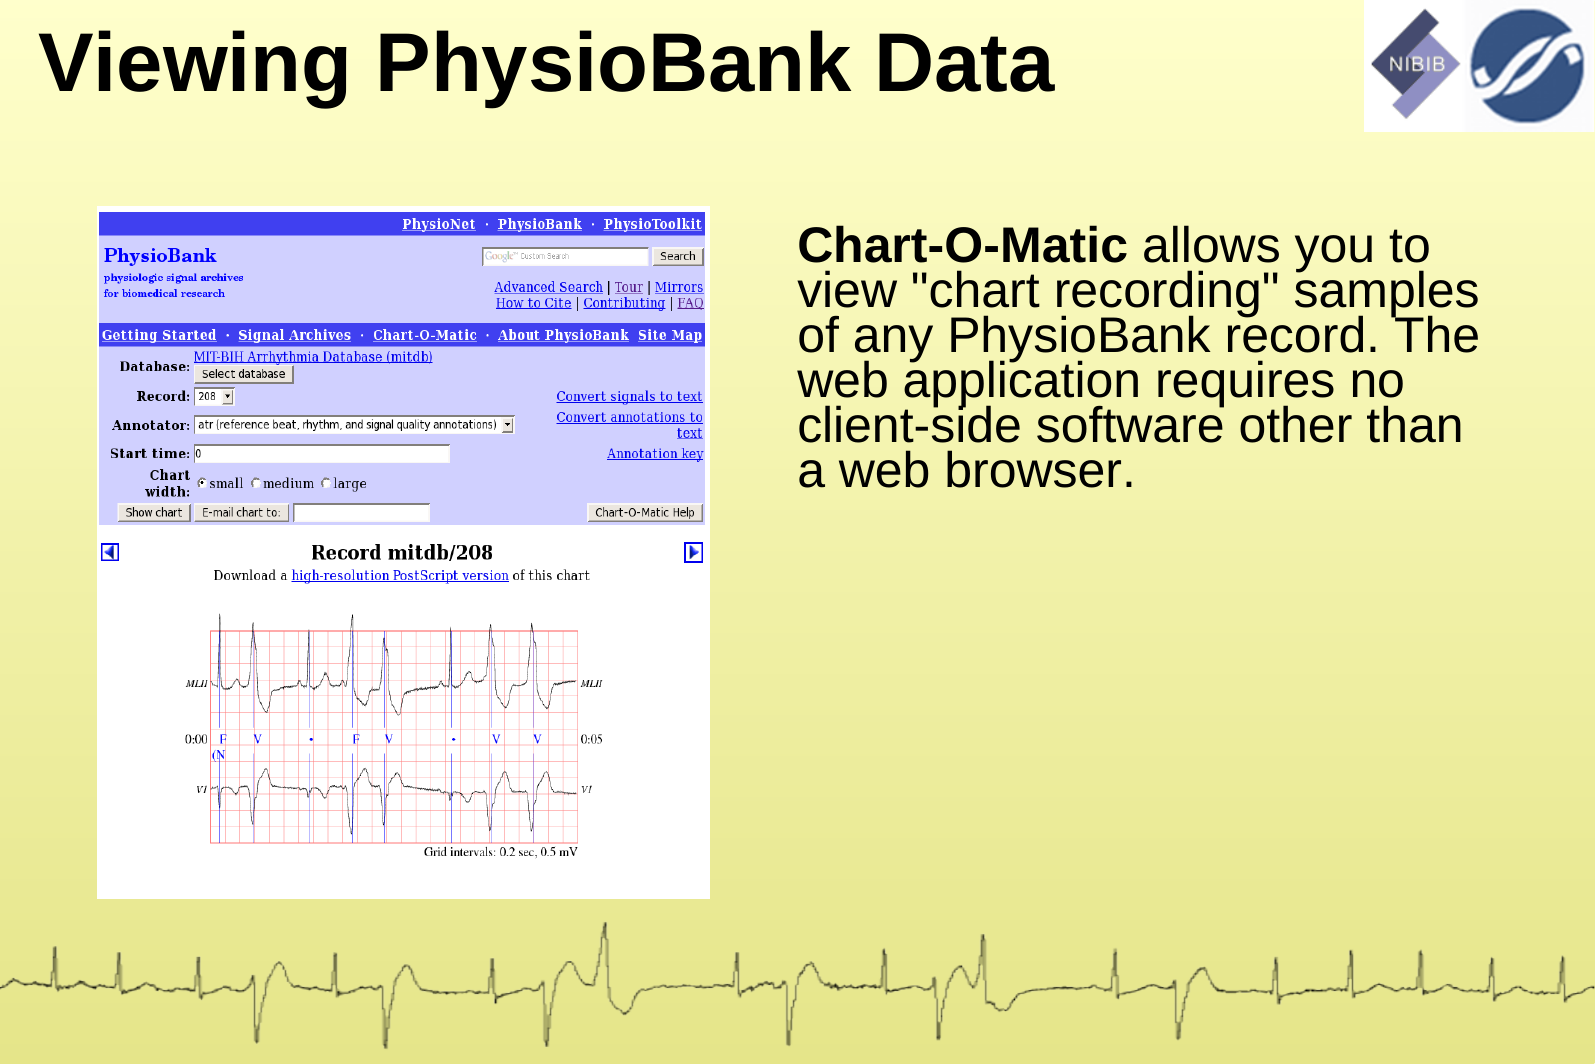

Viewing PhysioBank Data
Chart-O-Matic allows you to view "chart recording" samples of any PhysioBank record. The web application requires no client-side software other than a web browser.